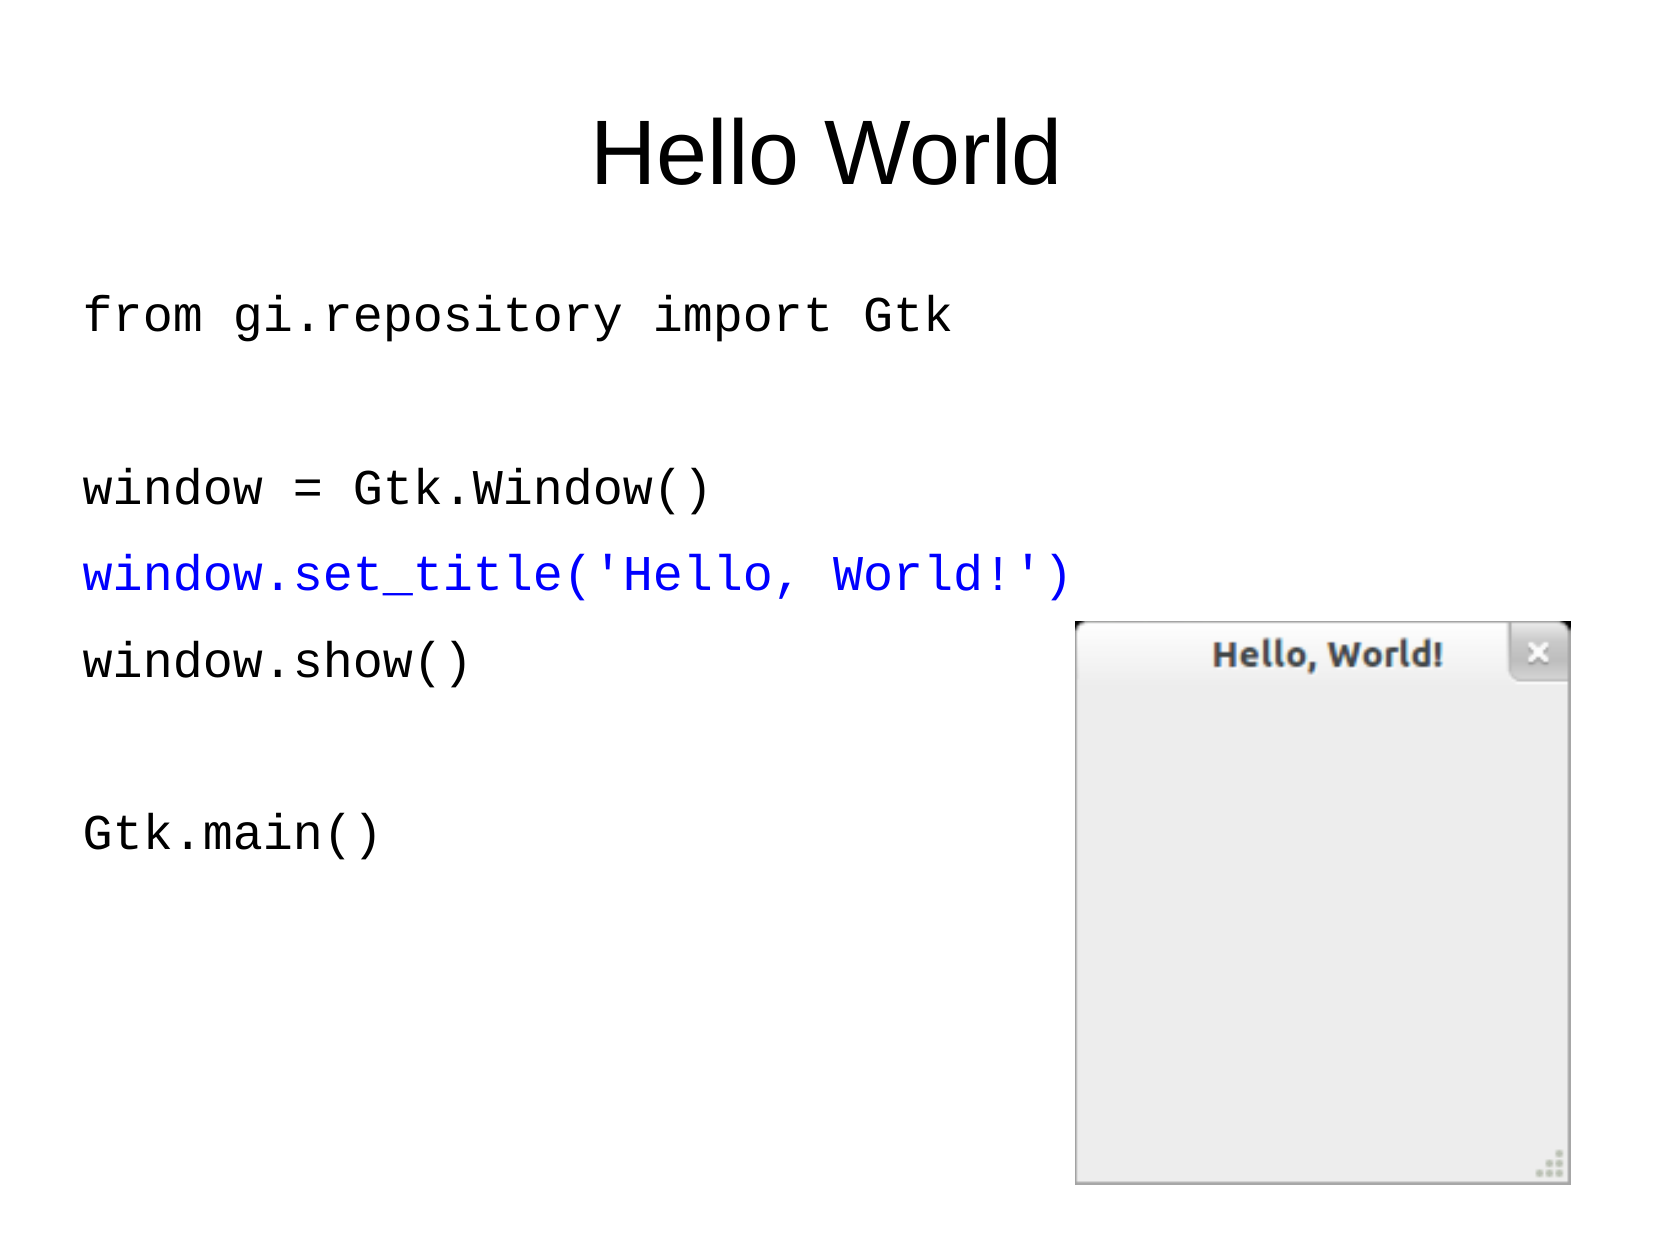

# Hello World
from gi.repository import Gtk
window = Gtk.Window()
window.set_title('Hello, World!')
window.show()
Gtk.main()